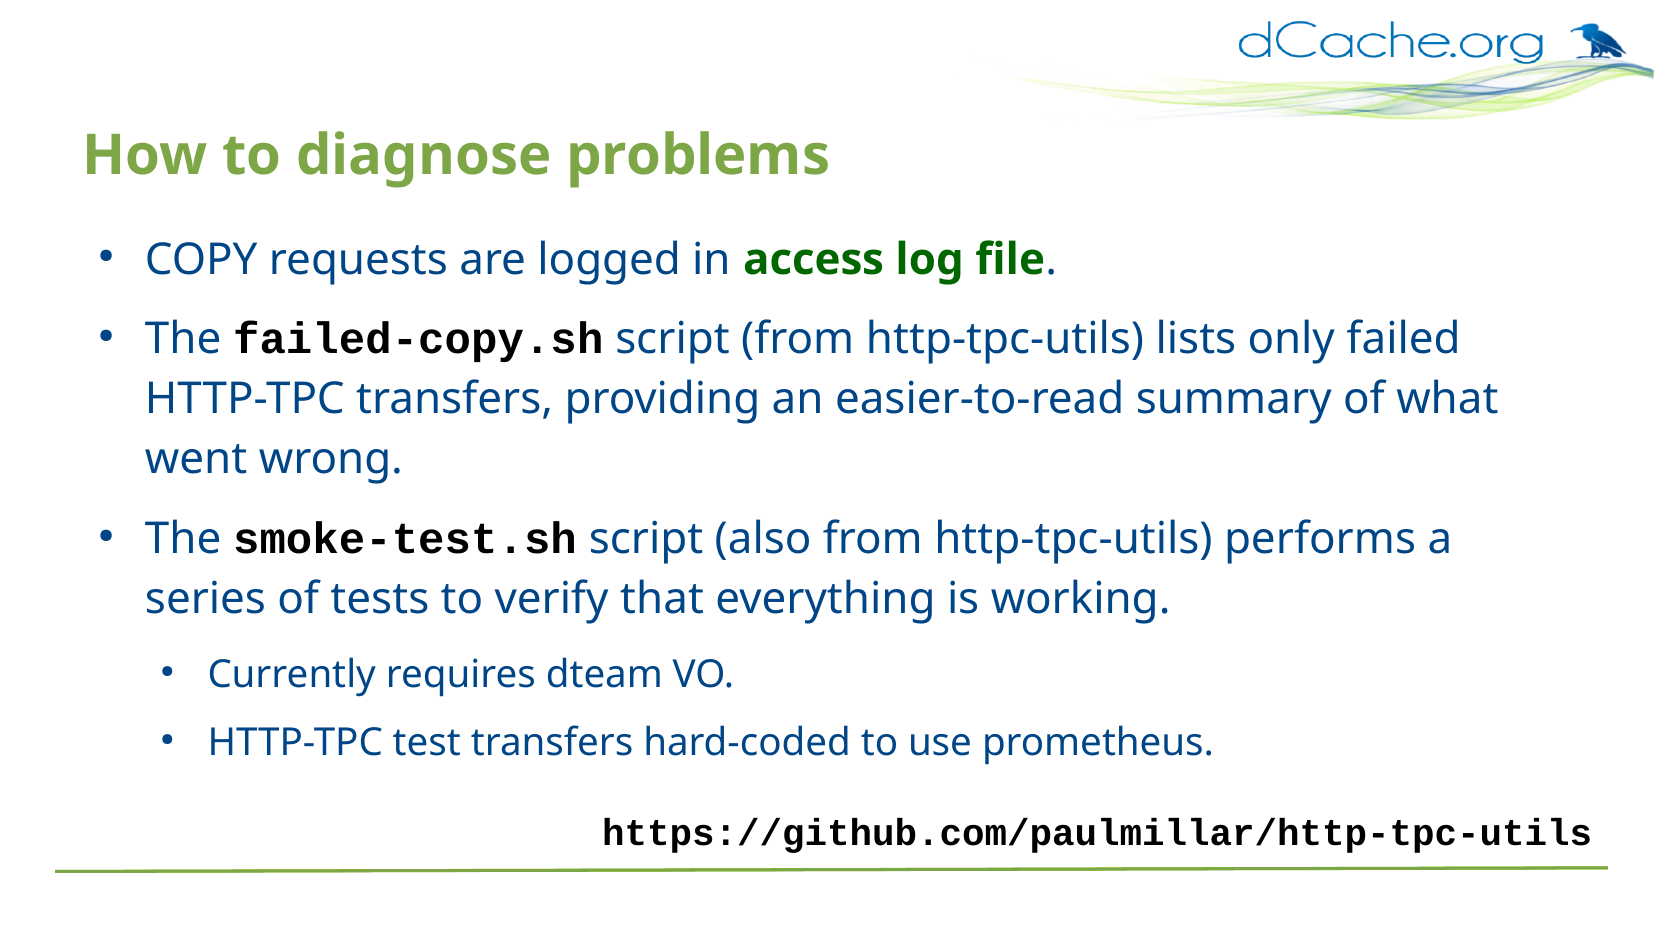

# How to diagnose problems
COPY requests are logged in access log file.
The failed-copy.sh script (from http-tpc-utils) lists only failed HTTP-TPC transfers, providing an easier-to-read summary of what went wrong.
The smoke-test.sh script (also from http-tpc-utils) performs a series of tests to verify that everything is working.
Currently requires dteam VO.
HTTP-TPC test transfers hard-coded to use prometheus.
https://github.com/paulmillar/http-tpc-utils